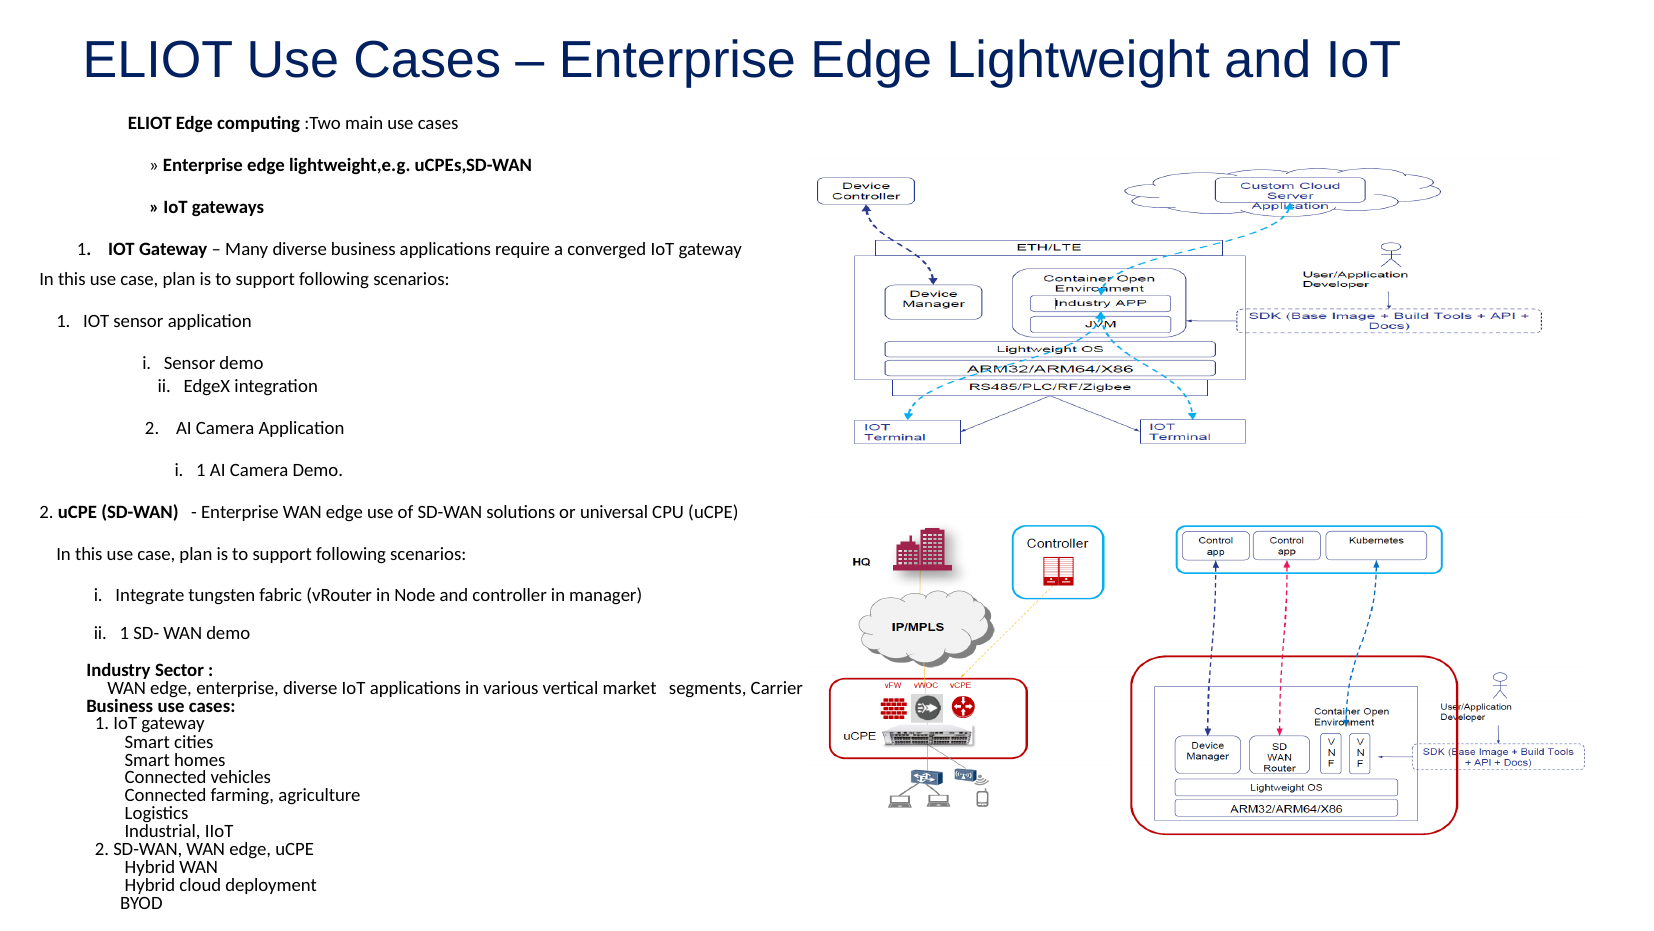

# ELIOT Use Cases – Enterprise Edge Lightweight and IoT
ELIOT Edge computing :Two main use cases
 » Enterprise edge lightweight,e.g. uCPEs,SD-WAN
 » IoT gateways
1. IOT Gateway – Many diverse business applications require a converged IoT gateway
In this use case, plan is to support following scenarios:
 1. IOT sensor application
 i. Sensor demo
 ii. EdgeX integration
 2. AI Camera Application
 i. 1 AI Camera Demo.
2. uCPE (SD-WAN) - Enterprise WAN edge use of SD-WAN solutions or universal CPU (uCPE)
 In this use case, plan is to support following scenarios:
 i. Integrate tungsten fabric (vRouter in Node and controller in manager)
 ii. 1 SD- WAN demo
Industry Sector :
 WAN edge, enterprise, diverse IoT applications in various vertical market  segments, Carrier
Business use cases:
 1. IoT gateway
 Smart cities
 Smart homes
 Connected vehicles
 Connected farming, agriculture
 Logistics
 Industrial, IIoT
 2. SD-WAN, WAN edge, uCPE
 Hybrid WAN
 Hybrid cloud deployment
 BYOD